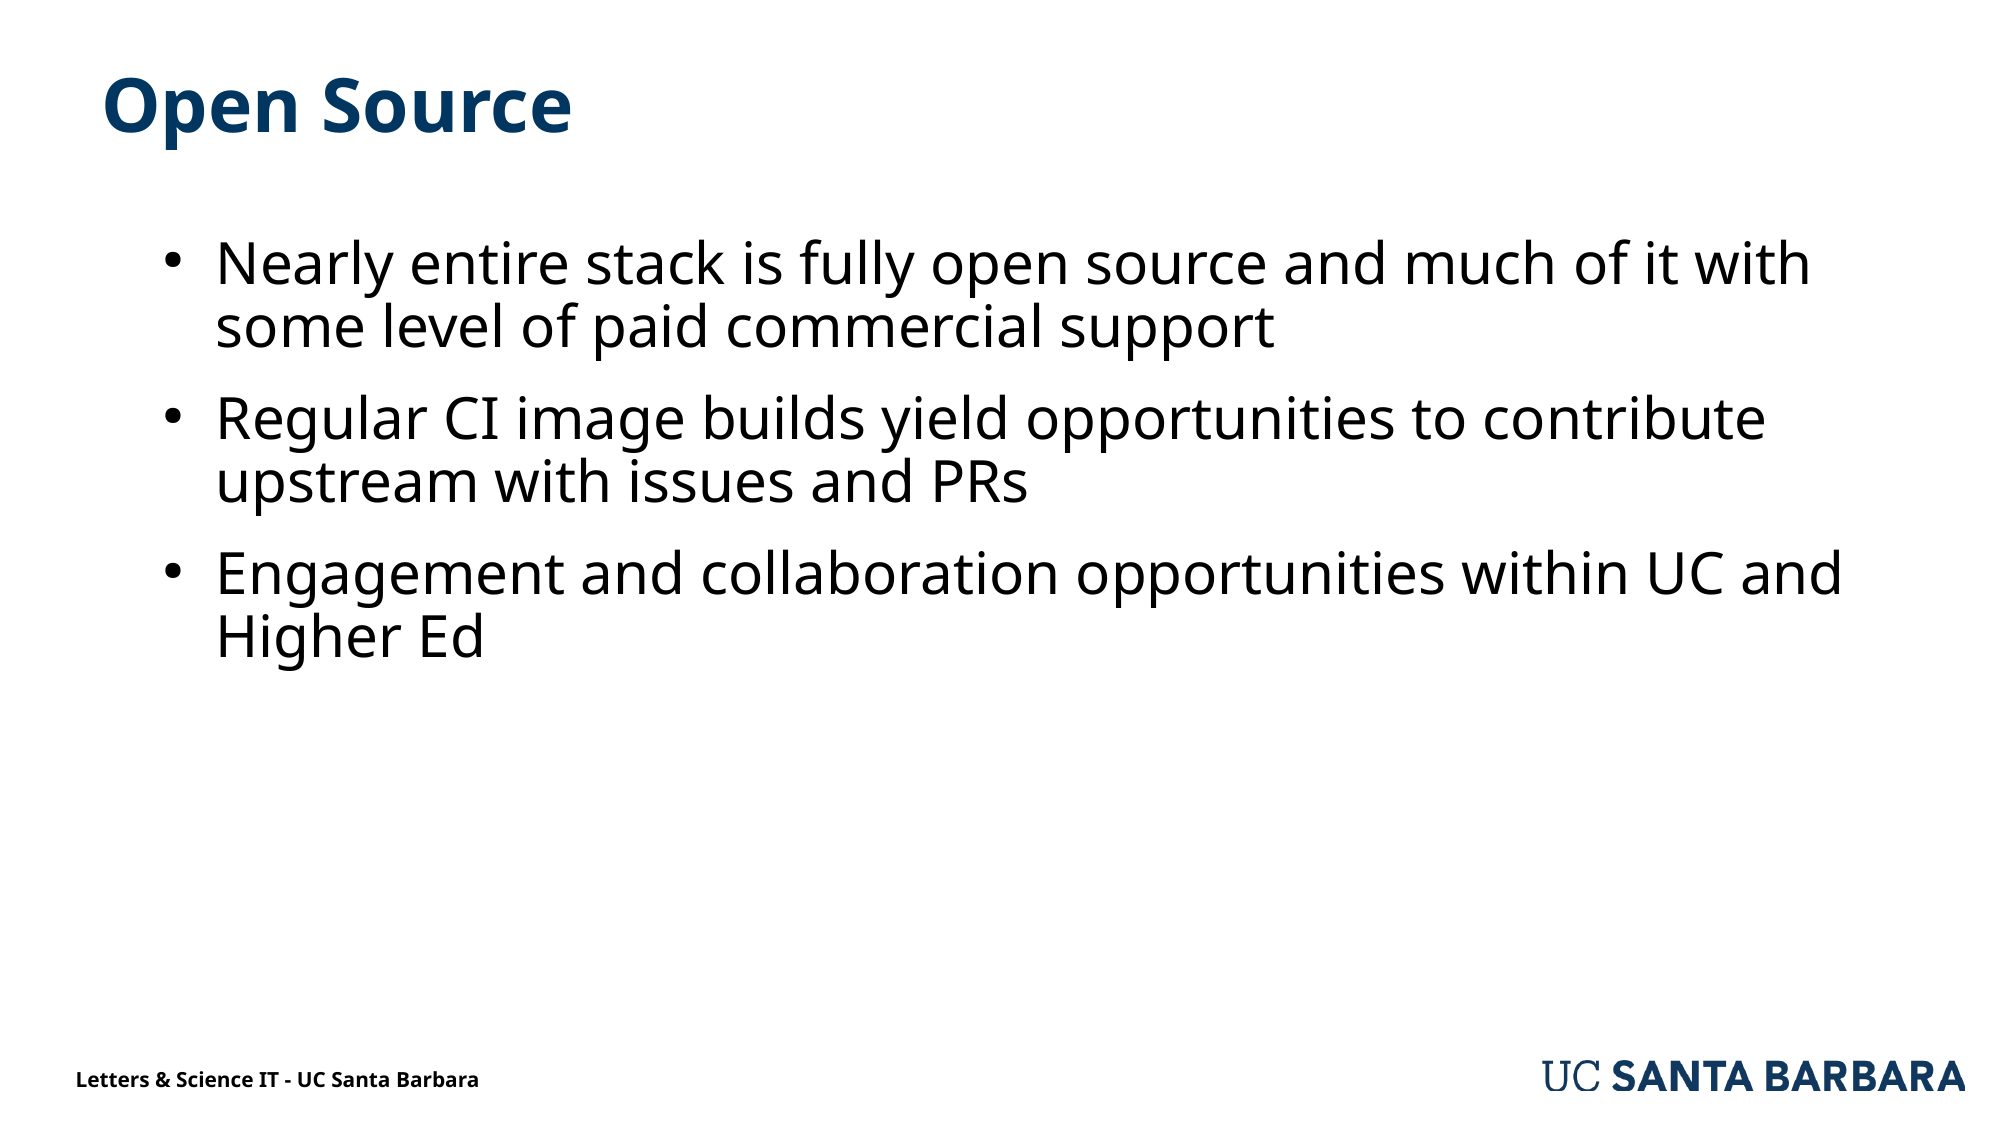

# Open Source
Nearly entire stack is fully open source and much of it with some level of paid commercial support
Regular CI image builds yield opportunities to contribute upstream with issues and PRs
Engagement and collaboration opportunities within UC and Higher Ed